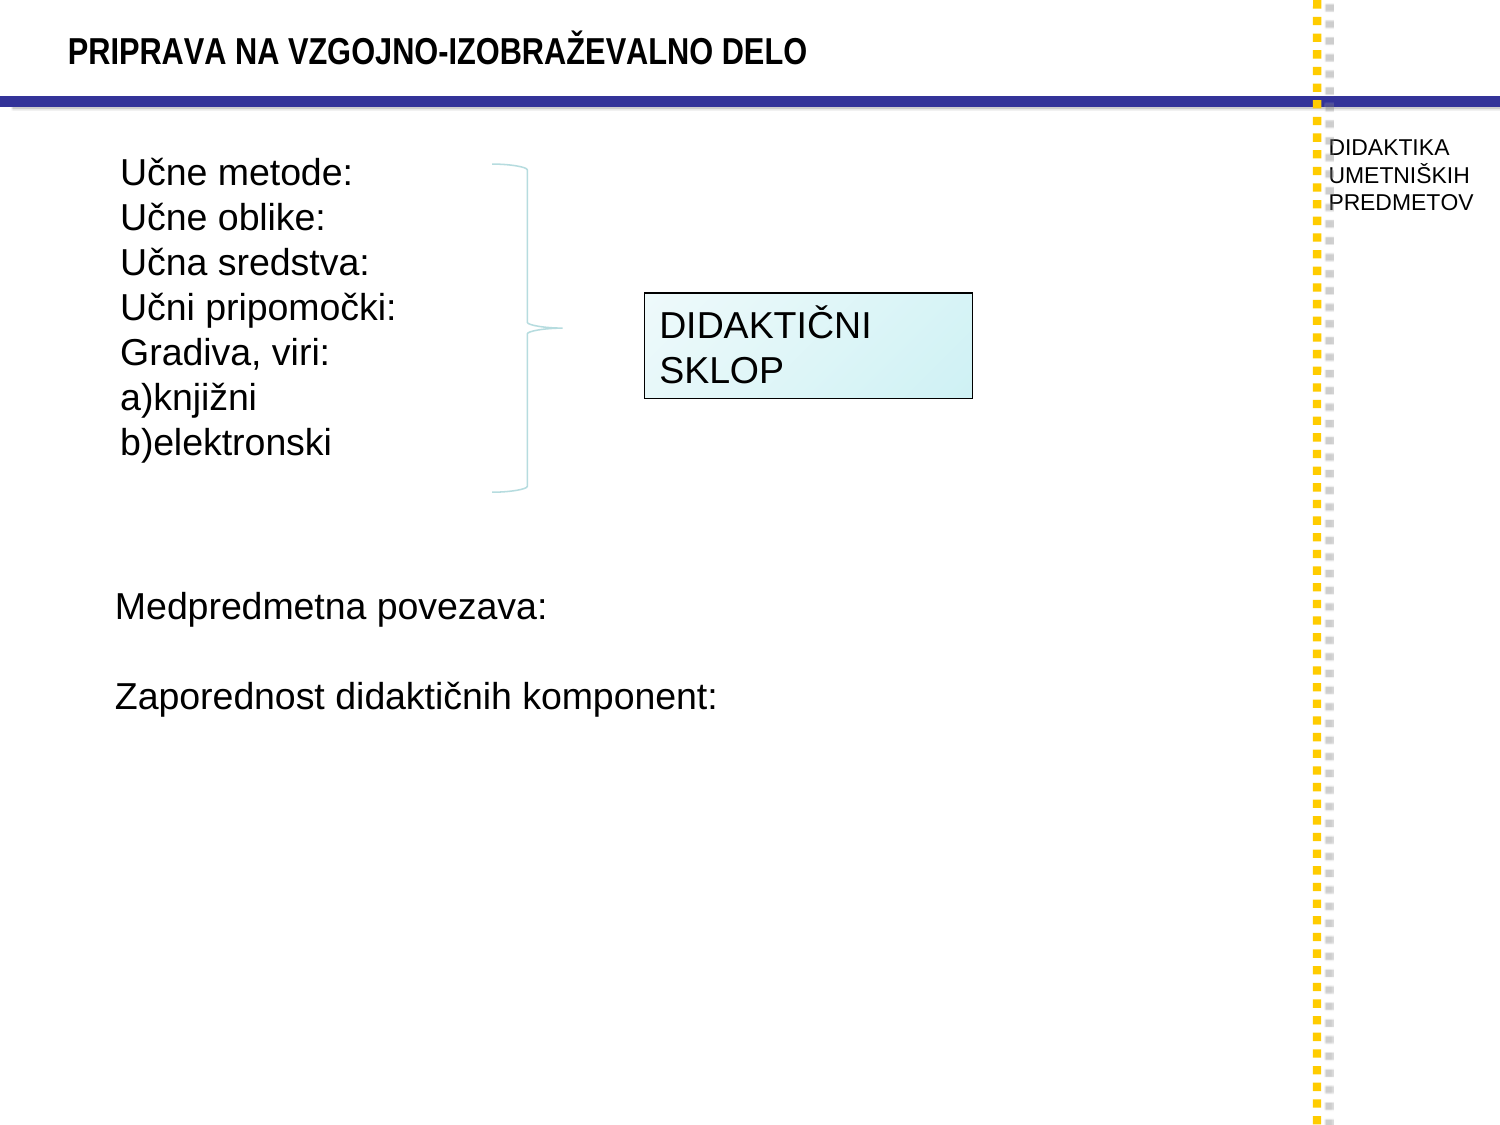

DIDAKTIKA UMETNIŠKIH PREDMETOV
PRIPRAVA NA VZGOJNO-IZOBRAŽEVALNO DELO
Učne metode:
Učne oblike:
Učna sredstva:
Učni pripomočki:
Gradiva, viri:
knjižni
elektronski
DIDAKTIČNI SKLOP
Medpredmetna povezava:
Zaporednost didaktičnih komponent: